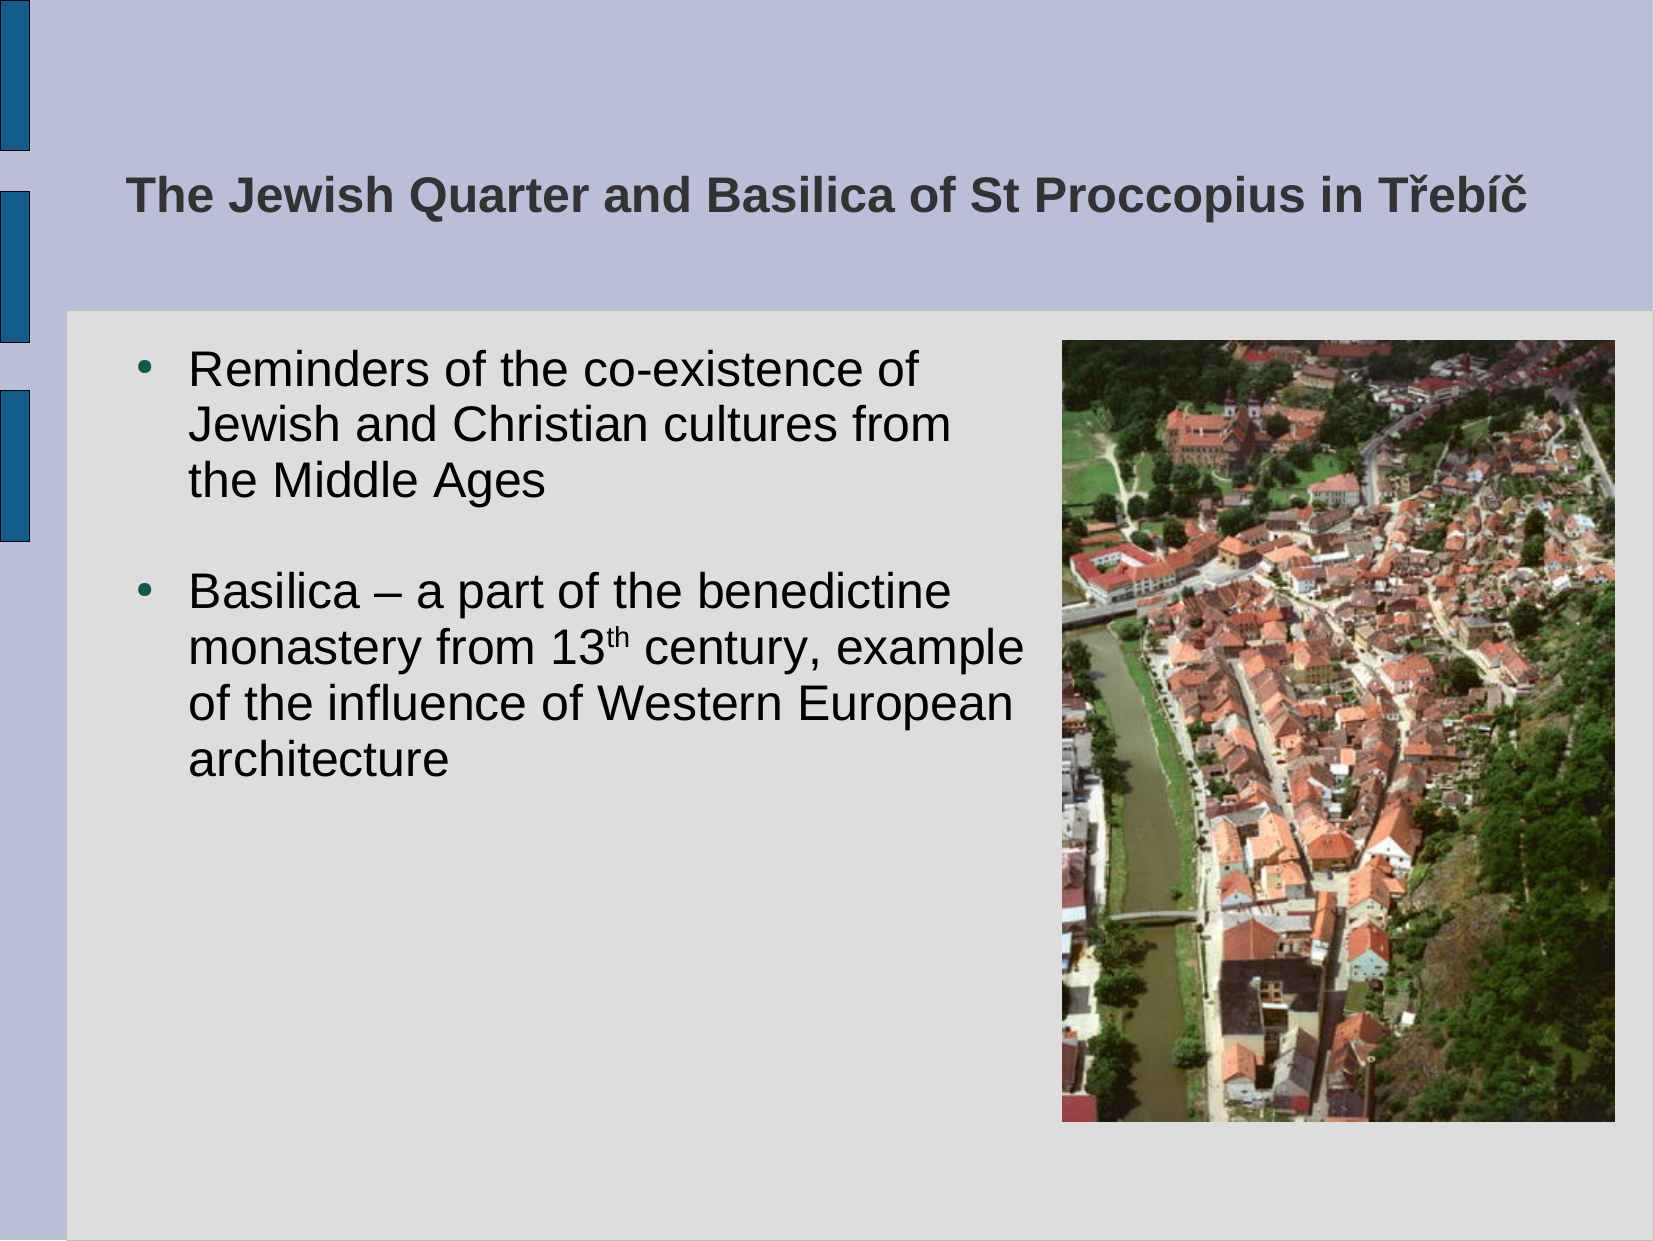

# The Jewish Quarter and Basilica of St Proccopius in Třebíč
Reminders of the co-existence of Jewish and Christian cultures from the Middle Ages
Basilica – a part of the benedictine monastery from 13th century, example of the influence of Western European architecture